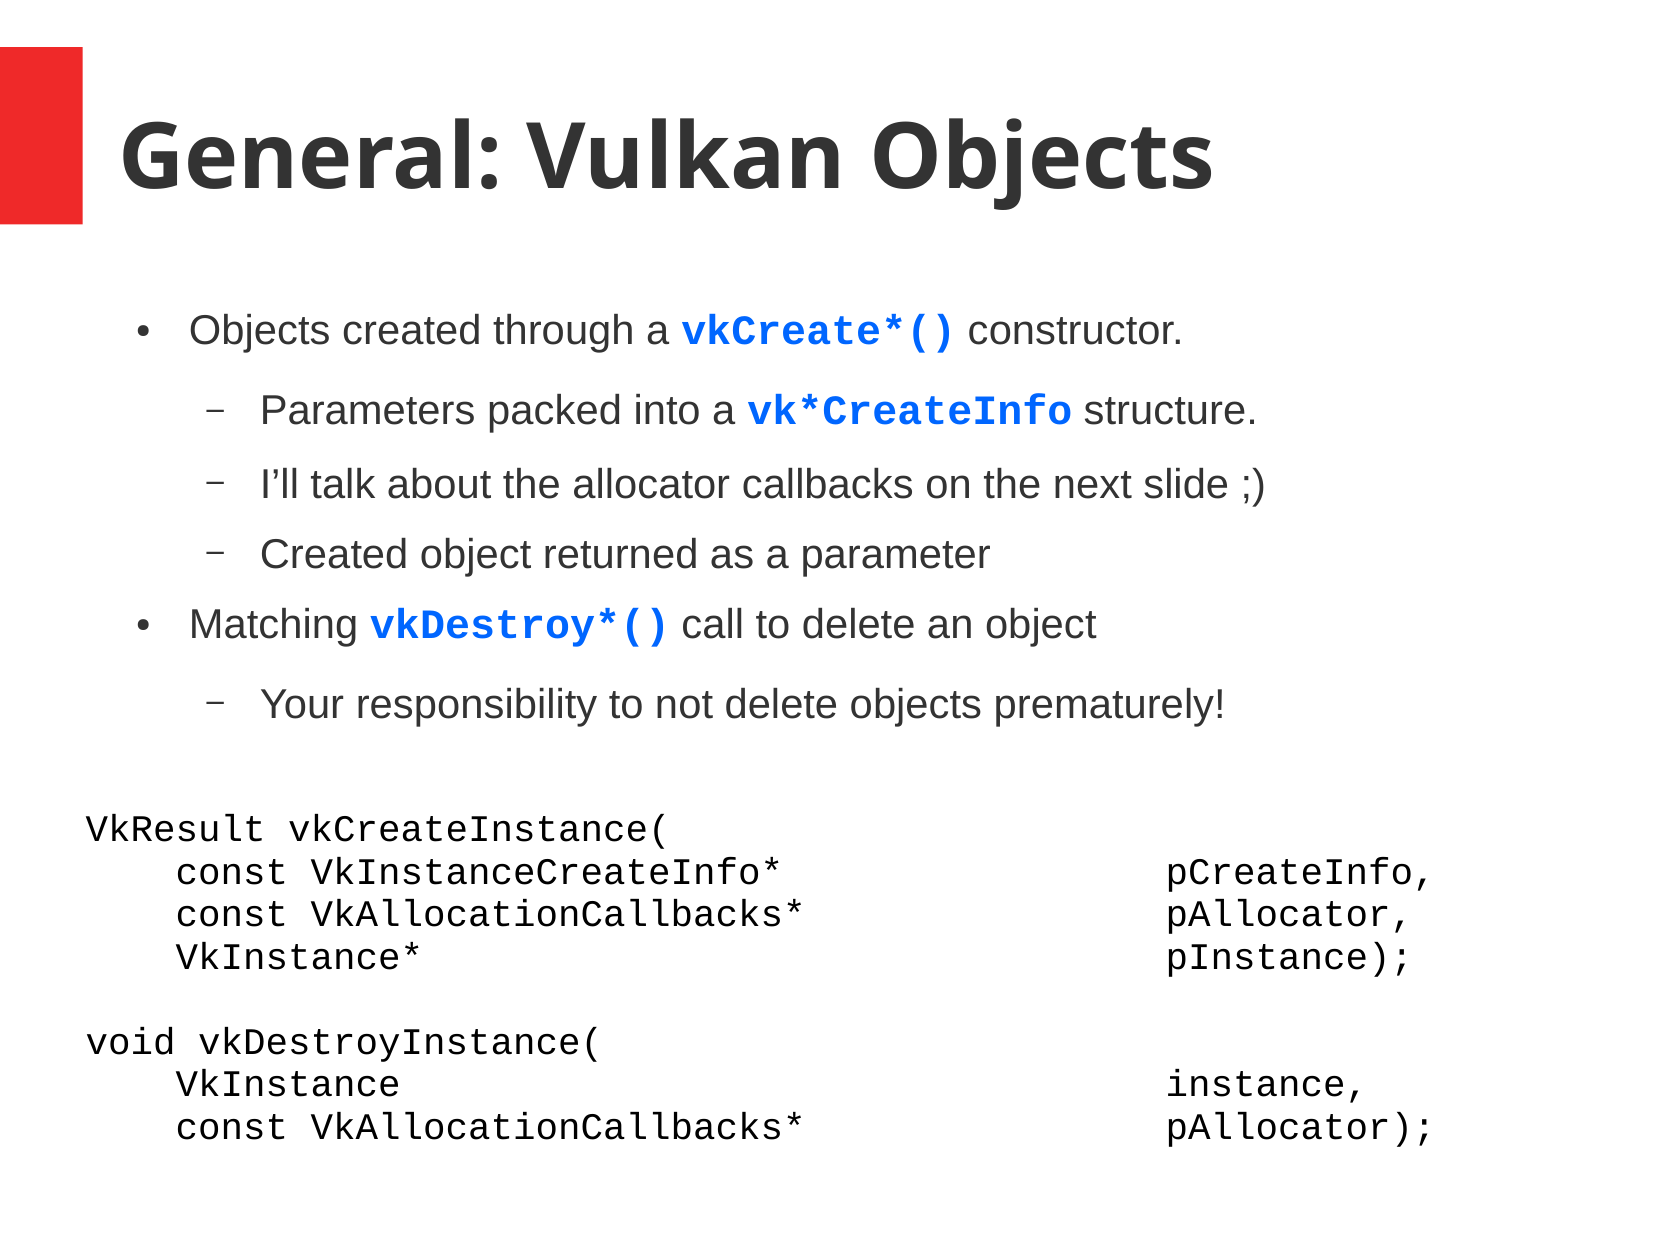

# General: Vulkan Objects
Objects created through a vkCreate*() constructor.
Parameters packed into a vk*CreateInfo structure.
I’ll talk about the allocator callbacks on the next slide ;)
Created object returned as a parameter
Matching vkDestroy*() call to delete an object
Your responsibility to not delete objects prematurely!
VkResult vkCreateInstance(
 const VkInstanceCreateInfo* pCreateInfo,
 const VkAllocationCallbacks* pAllocator,
 VkInstance* pInstance);
void vkDestroyInstance(
 VkInstance instance,
 const VkAllocationCallbacks* pAllocator);